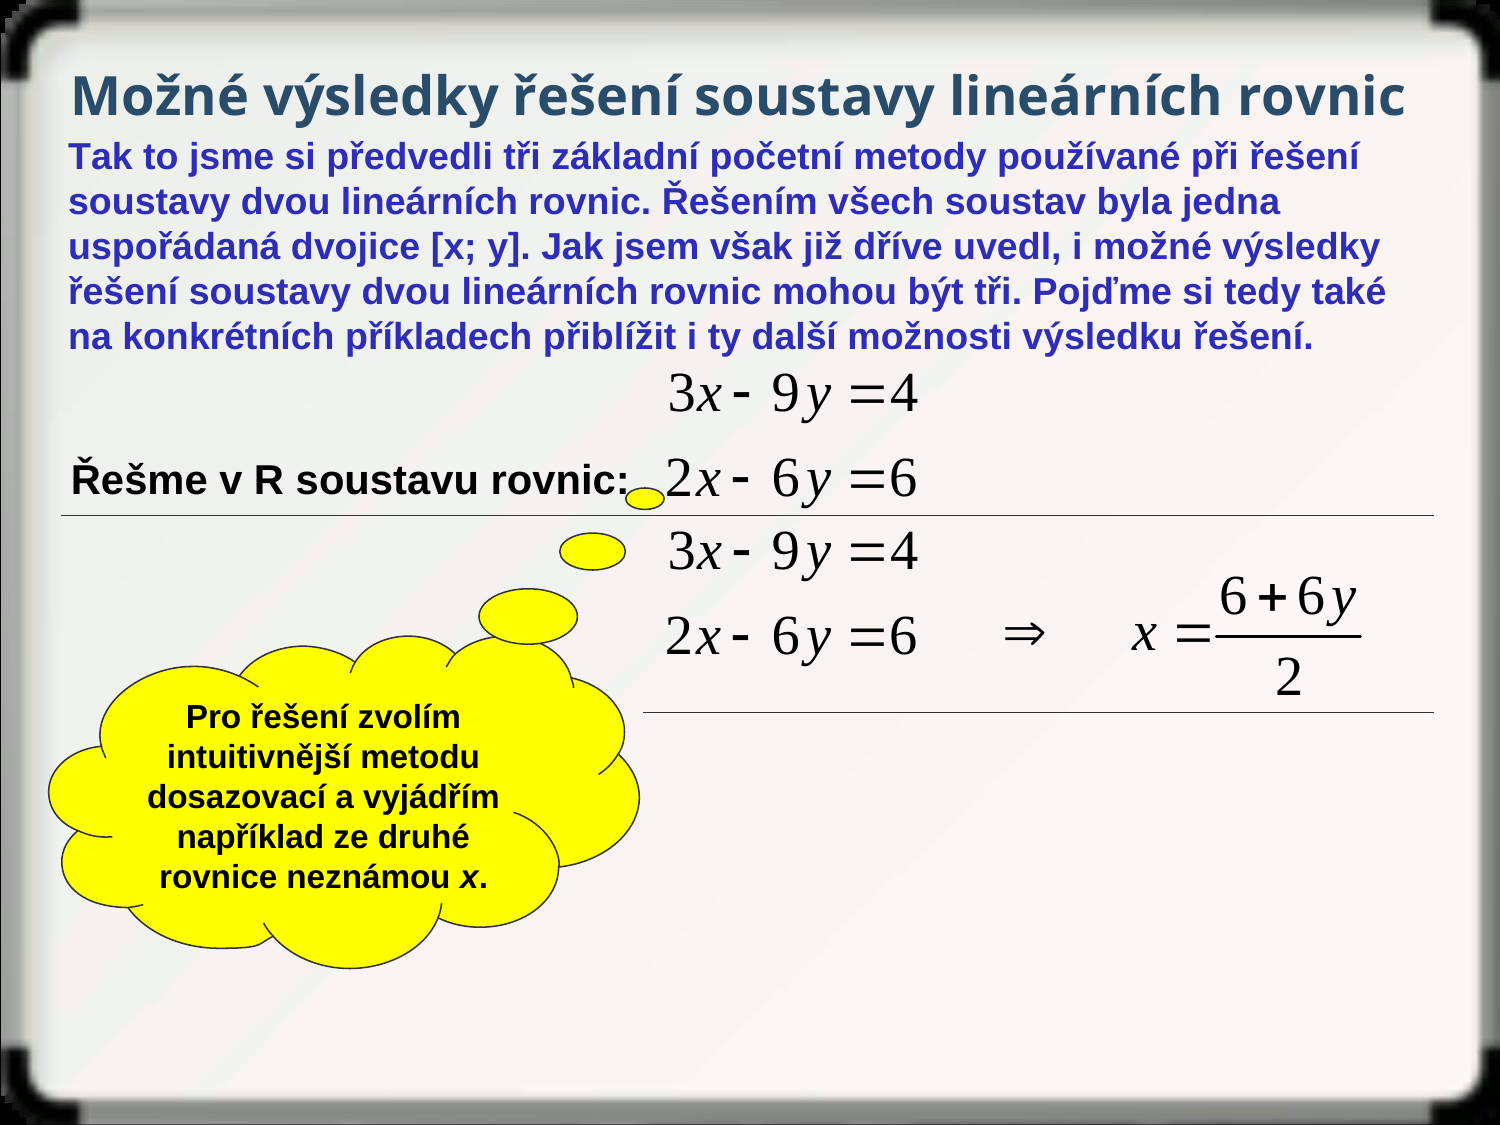

Možné výsledky řešení soustavy lineárních rovnic
Tak to jsme si předvedli tři základní početní metody používané při řešení soustavy dvou lineárních rovnic. Řešením všech soustav byla jedna uspořádaná dvojice [x; y]. Jak jsem však již dříve uvedl, i možné výsledky řešení soustavy dvou lineárních rovnic mohou být tři. Pojďme si tedy také na konkrétních příkladech přiblížit i ty další možnosti výsledku řešení.
Řešme v R soustavu rovnic:
Pro řešení zvolím intuitivnější metodu dosazovací a vyjádřím například ze druhé rovnice neznámou x.